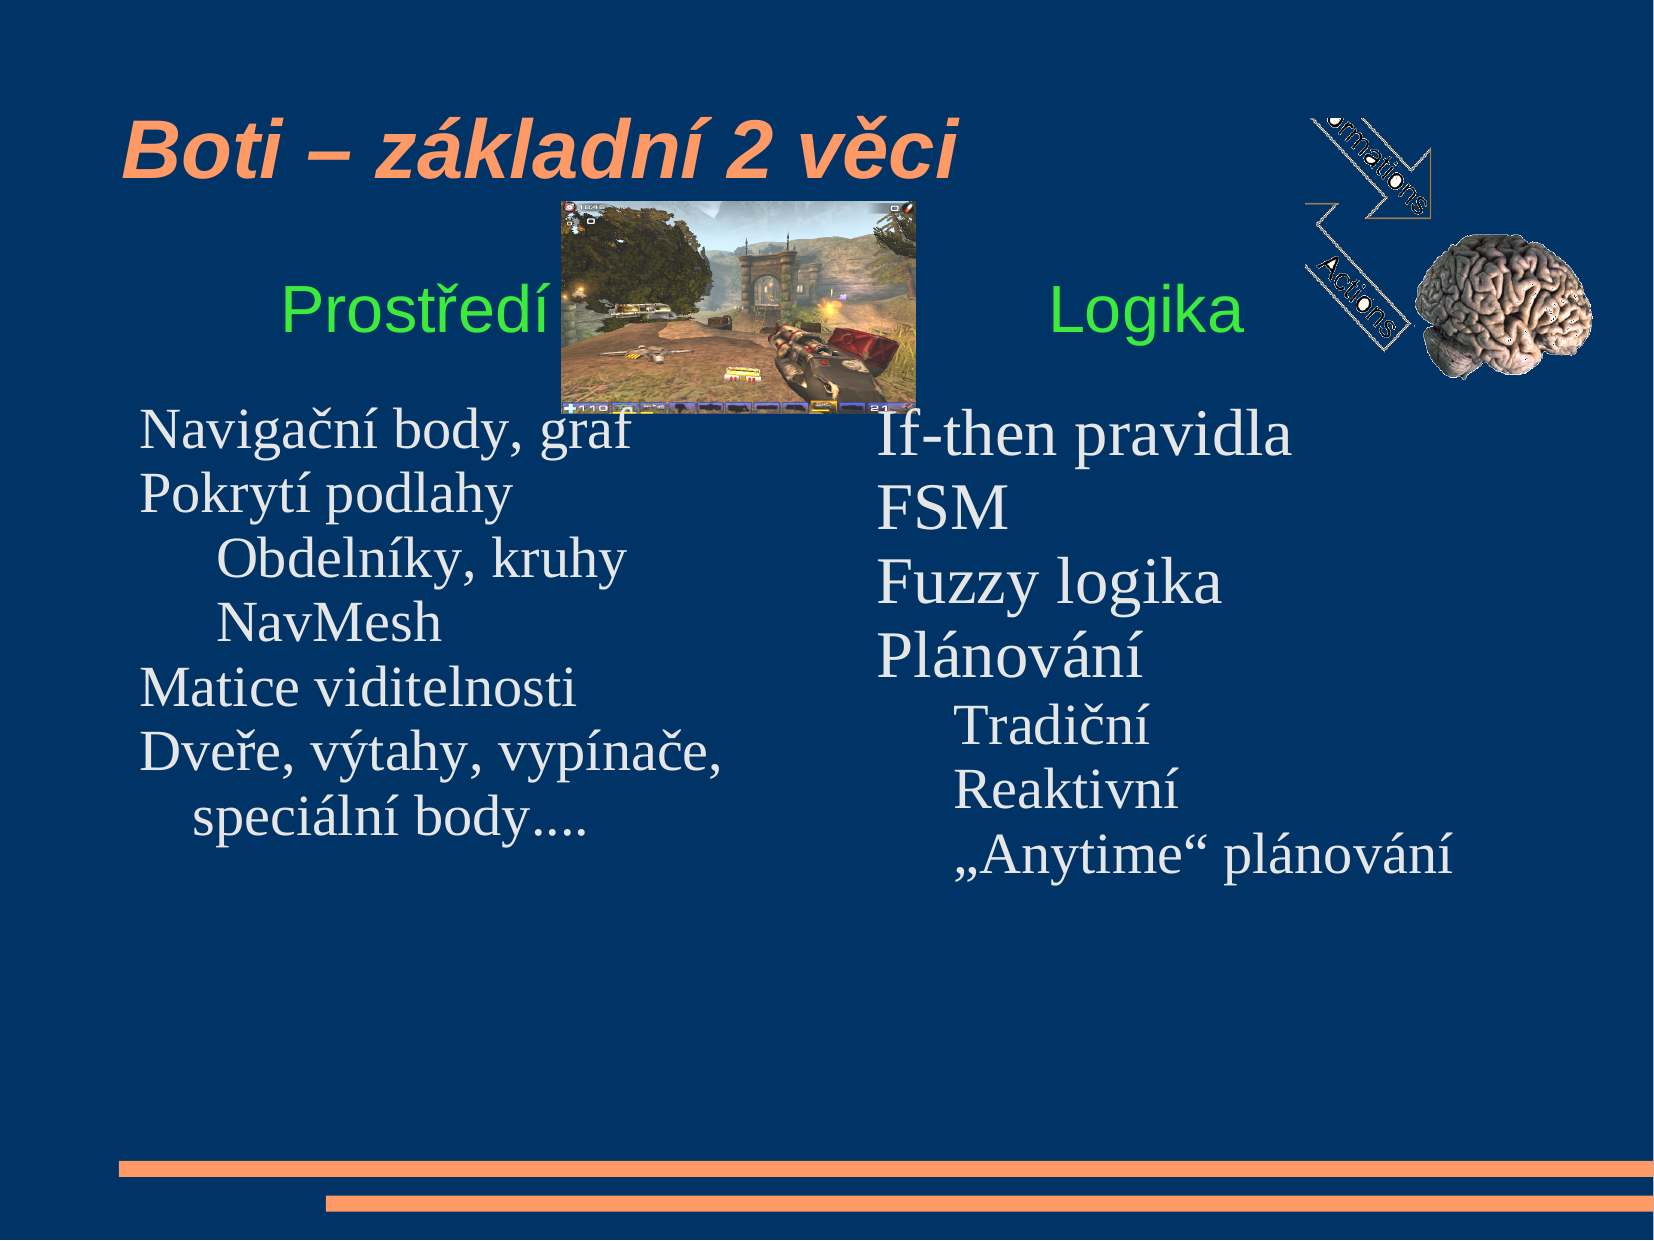

# Boti – základní 2 věci
Prostředí
Logika
Navigační body, graf
Pokrytí podlahy
Obdelníky, kruhy
NavMesh
Matice viditelnosti
Dveře, výtahy, vypínače, speciální body....
If-then pravidla
FSM
Fuzzy logika
Plánování
Tradiční
Reaktivní
„Anytime“ plánování